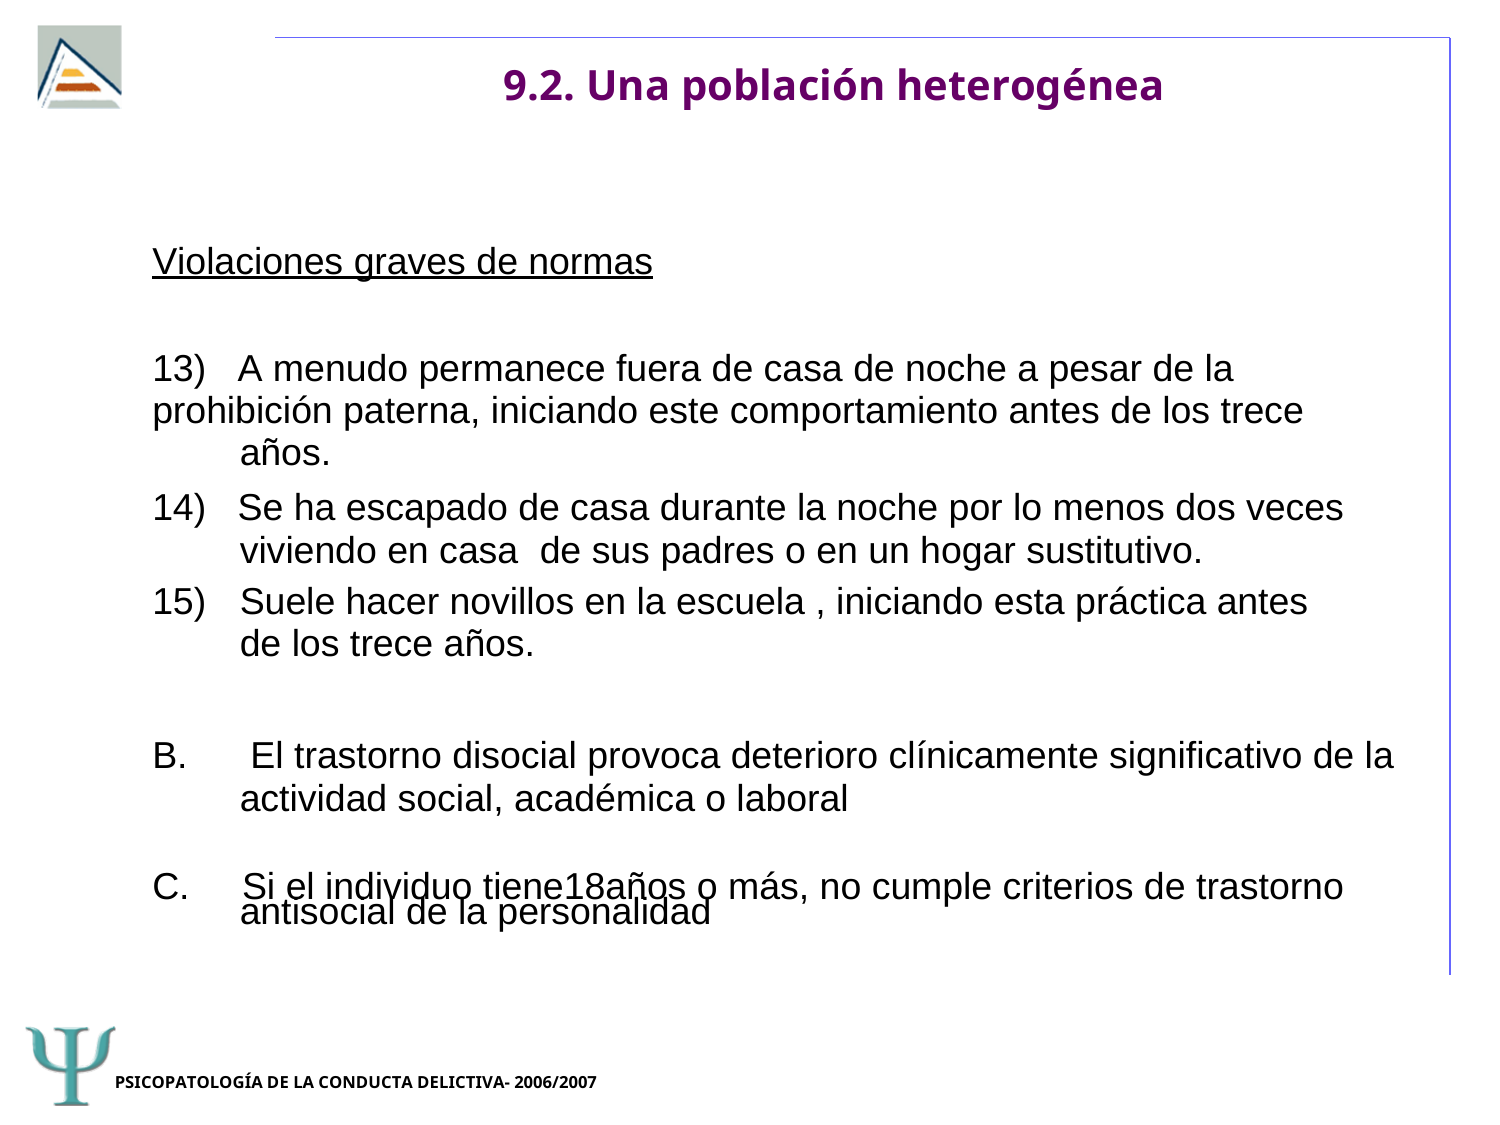

# 9.2. Una población heterogénea
 	Violaciones graves de normas
	13) A menudo permanece fuera de casa de noche a pesar de la 	prohibición paterna, iniciando este comportamiento antes de los trece 	años.
	14) Se ha escapado de casa durante la noche por lo menos dos veces 	viviendo en casa 	de sus padres o en un hogar sustitutivo.
	15) 	Suele hacer novillos en la escuela , iniciando esta práctica antes 	de los trece años.
	B. El trastorno disocial provoca deterioro clínicamente significativo de la 	actividad social, académica o laboral
	C. Si el individuo tiene18años o más, no cumple criterios de trastorno 	antisocial de la personalidad